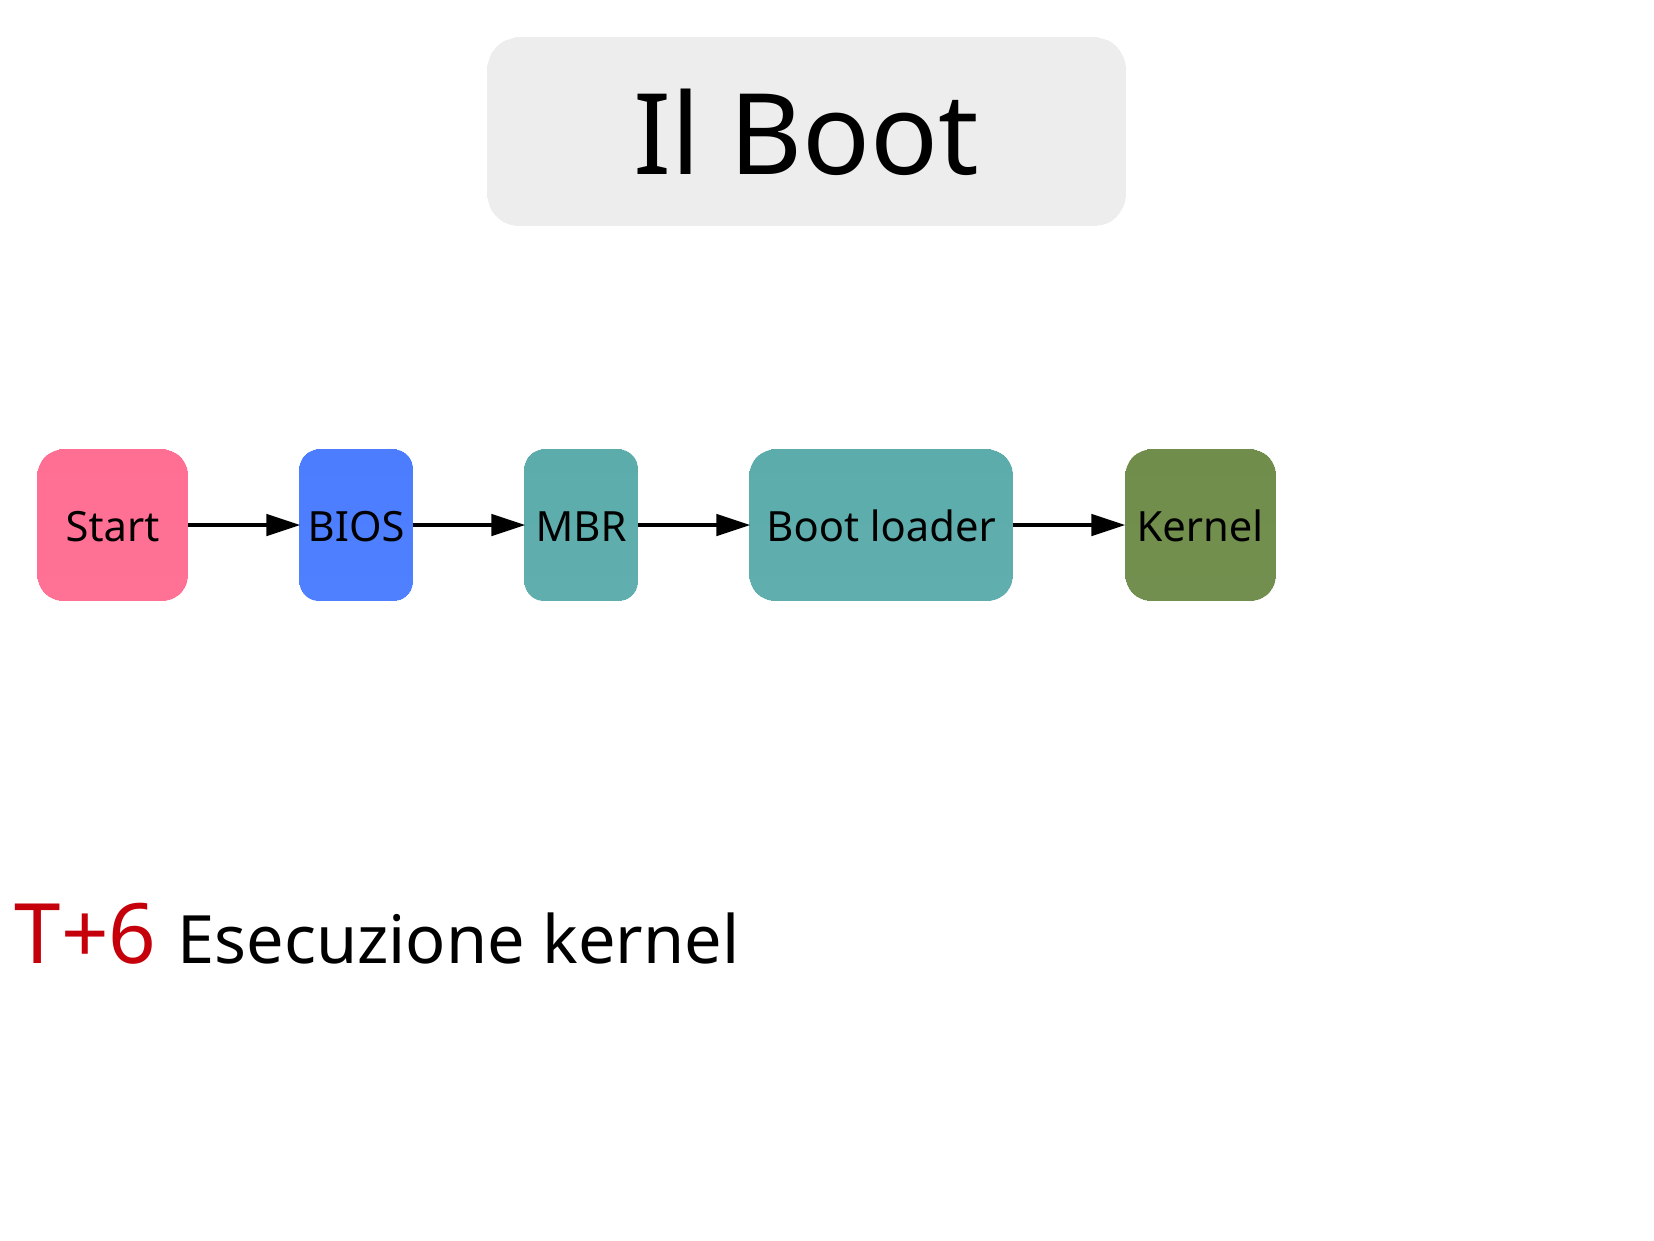

Il Boot
Start
BIOS
MBR
Boot loader
Kernel
T+6 Esecuzione kernel